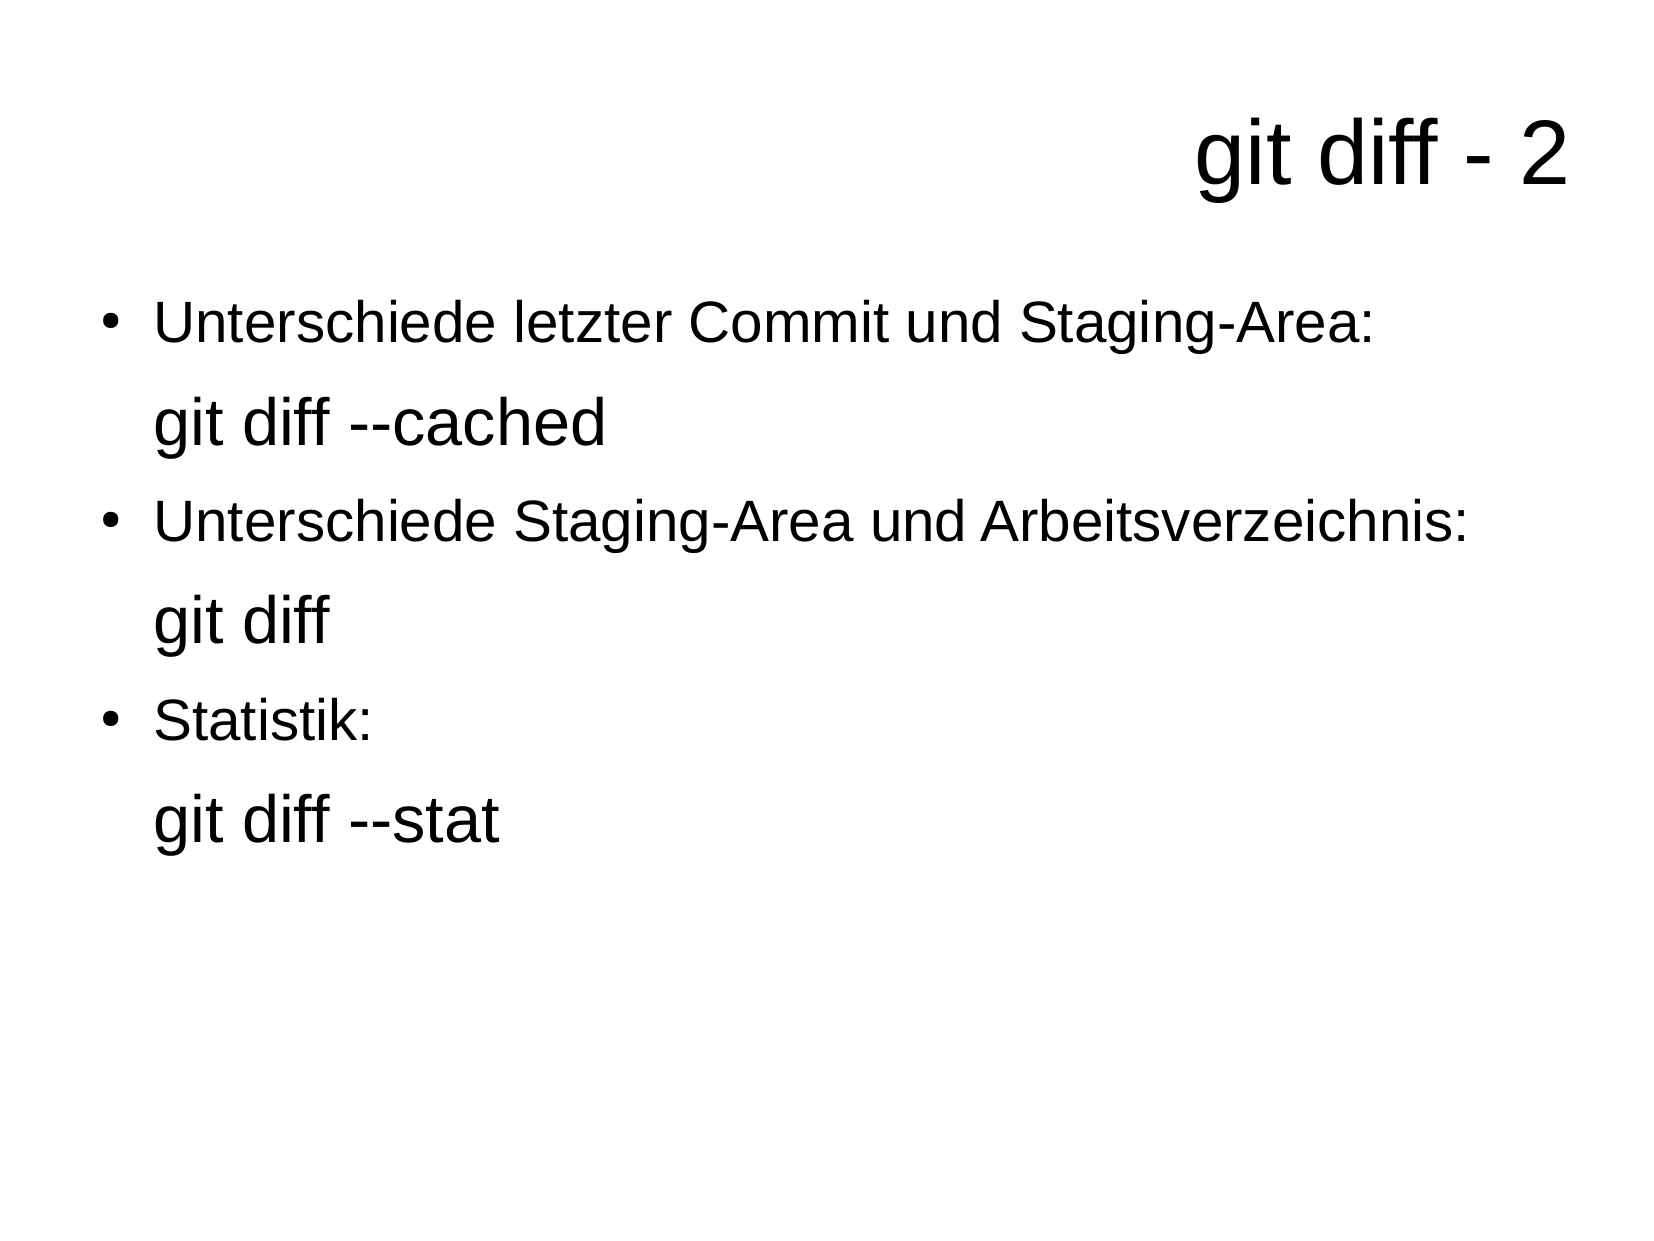

# git diff - 2
Unterschiede letzter Commit und Staging-Area:
git diff --cached
Unterschiede Staging-Area und Arbeitsverzeichnis:
git diff
Statistik:
git diff --stat